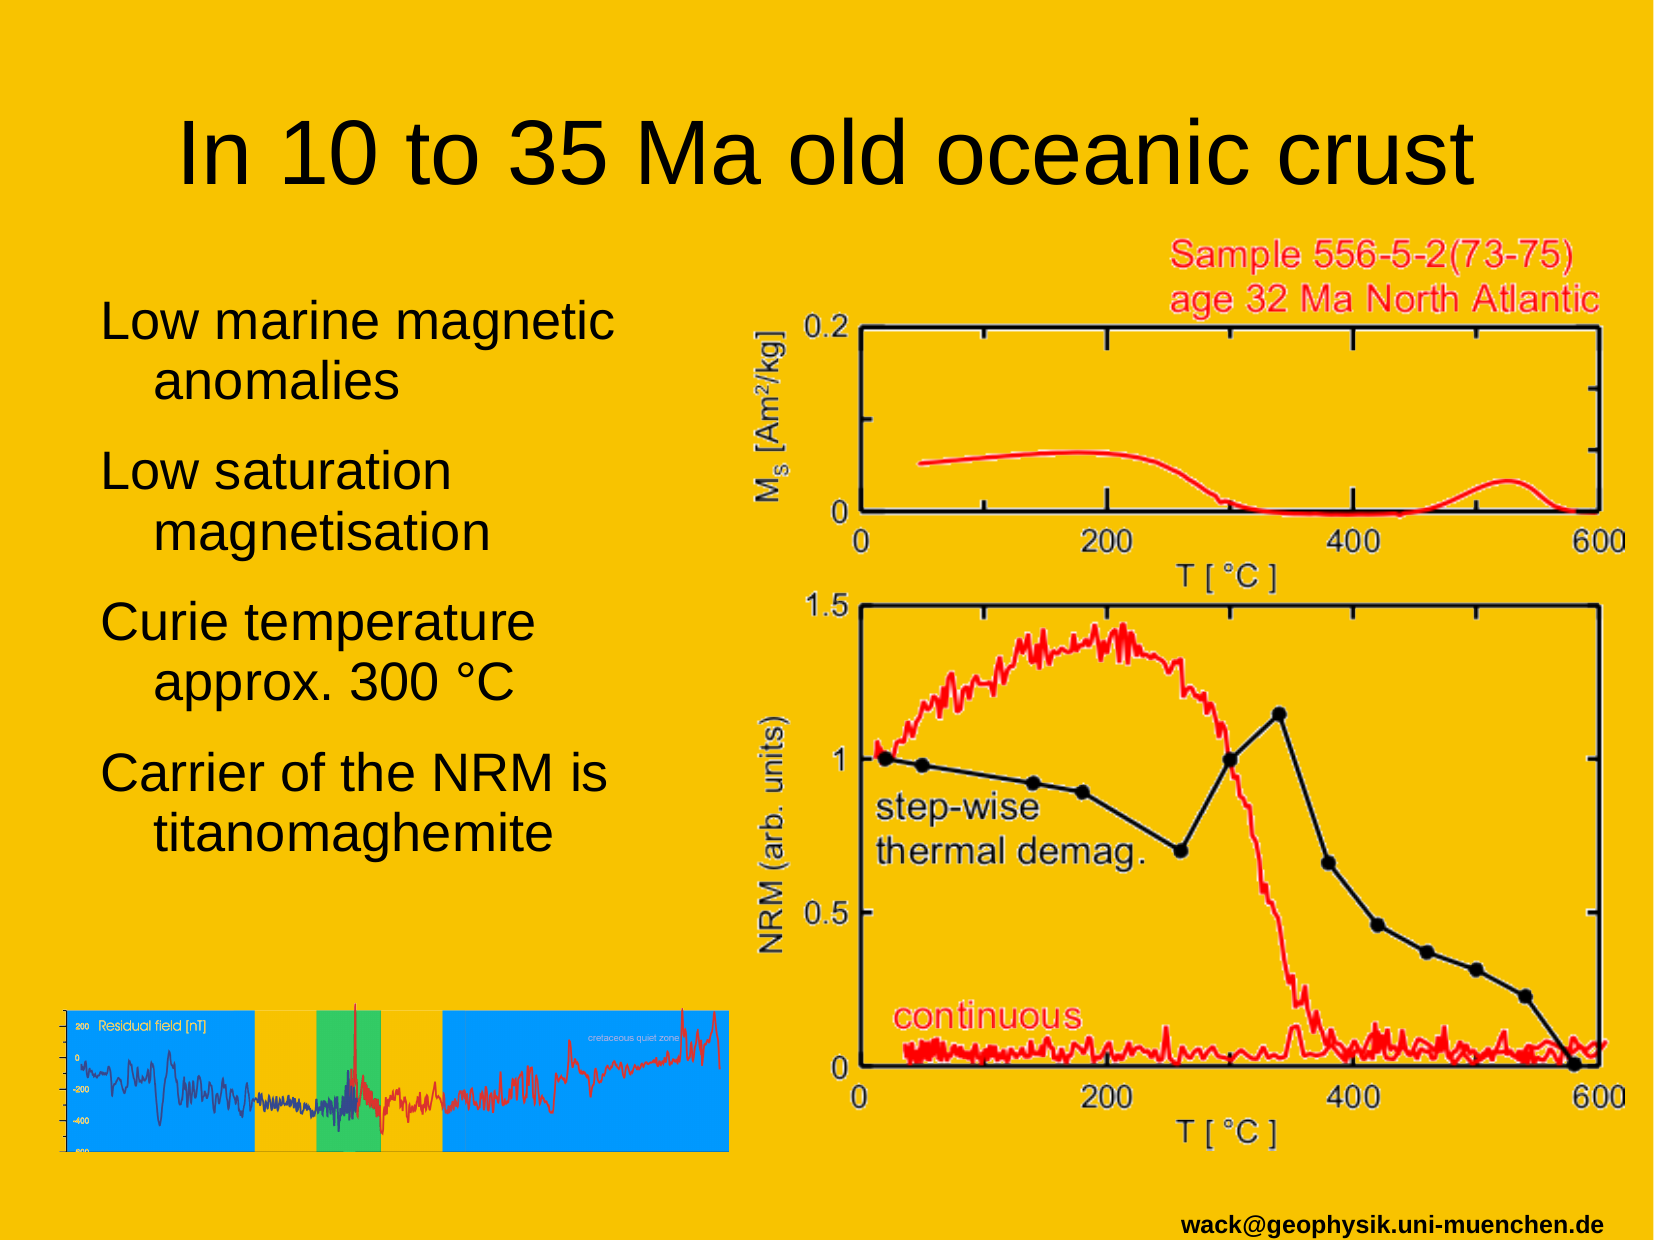

# In 10 to 35 Ma old oceanic crust
Low marine magnetic anomalies
Low saturation magnetisation
Curie temperature approx. 300 °C
Carrier of the NRM is titanomaghemite